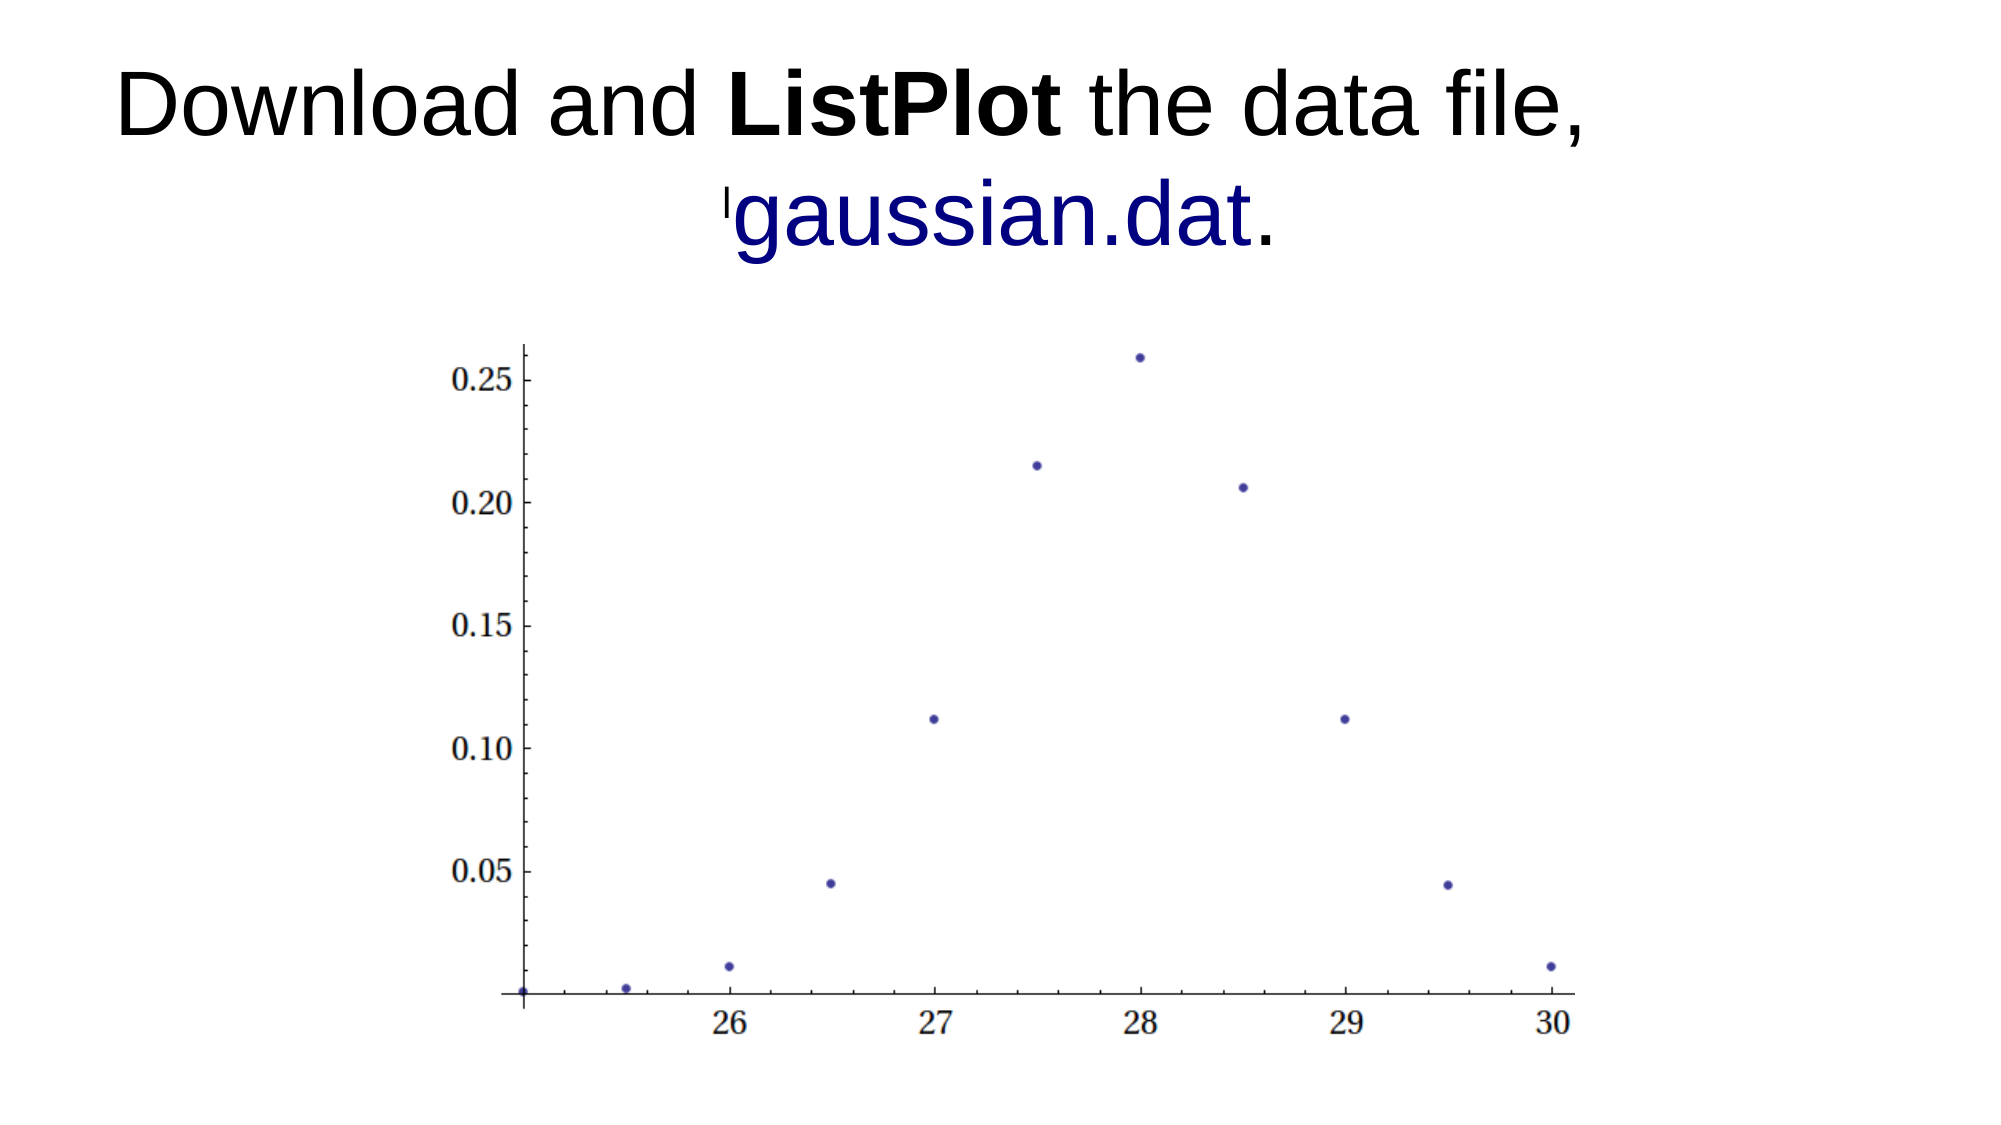

Download and ListPlot the data file,
gaussian.dat.